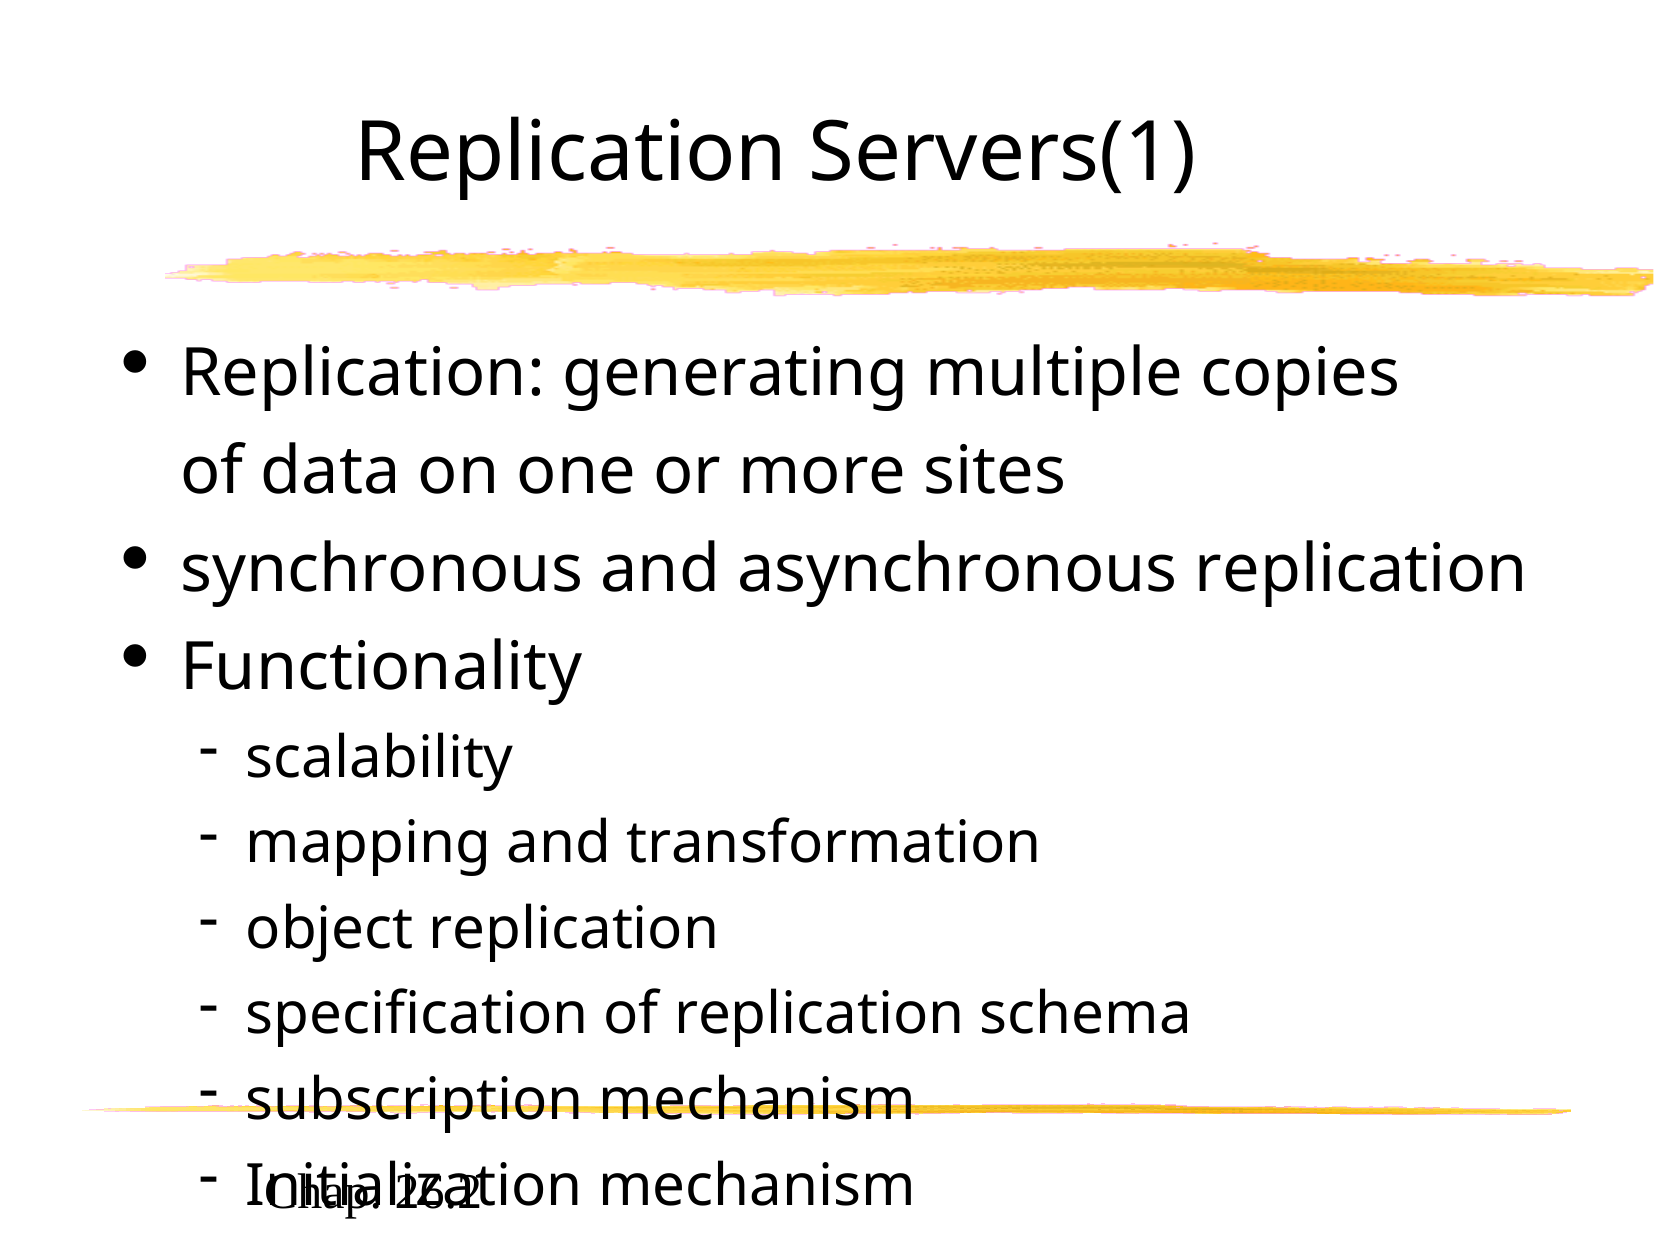

# Replication Servers(1)
Replication: generating multiple copies
of data on one or more sites
synchronous and asynchronous replication
Functionality
scalability
mapping and transformation
object replication
specification of replication schema
subscription mechanism
Initialization mechanism
Chap. 26.2